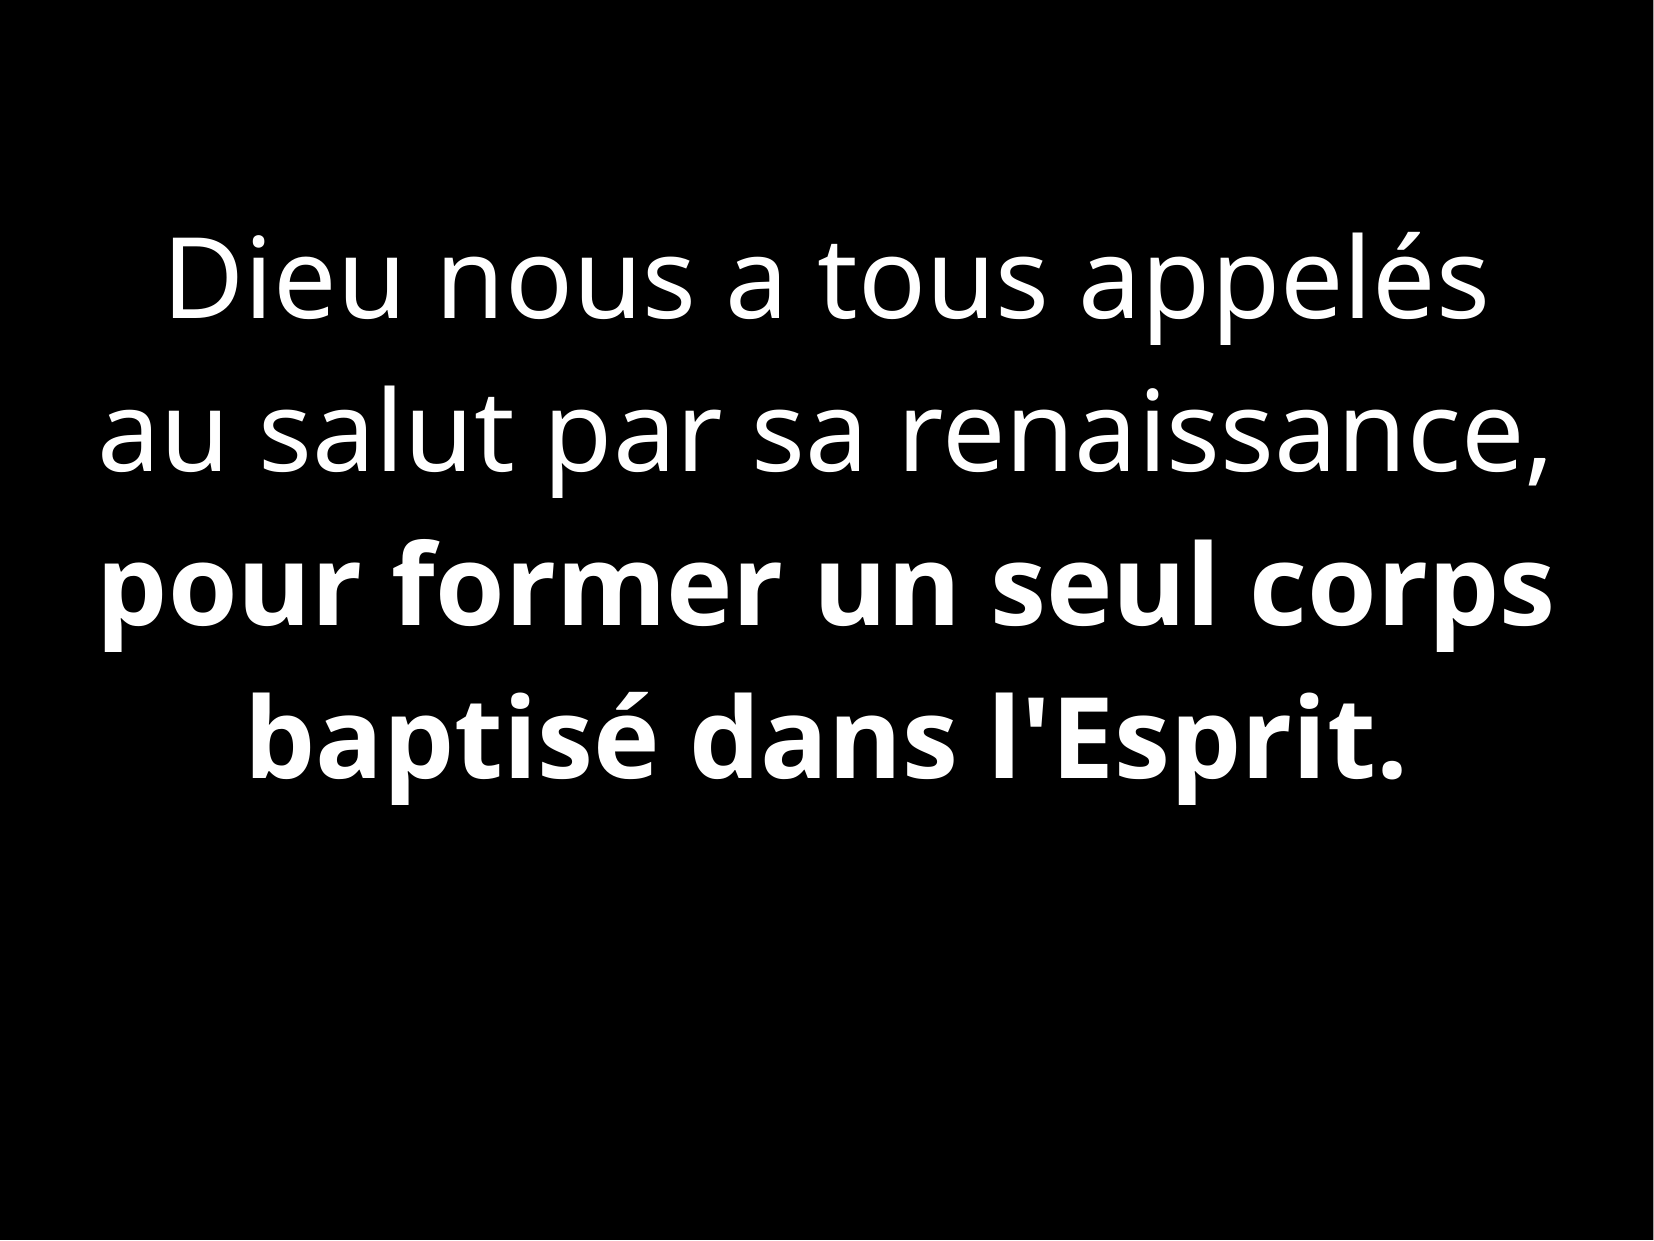

# Dieu nous a tous appelés au salut par sa renaissance, pour former un seul corps baptisé dans l'Esprit.